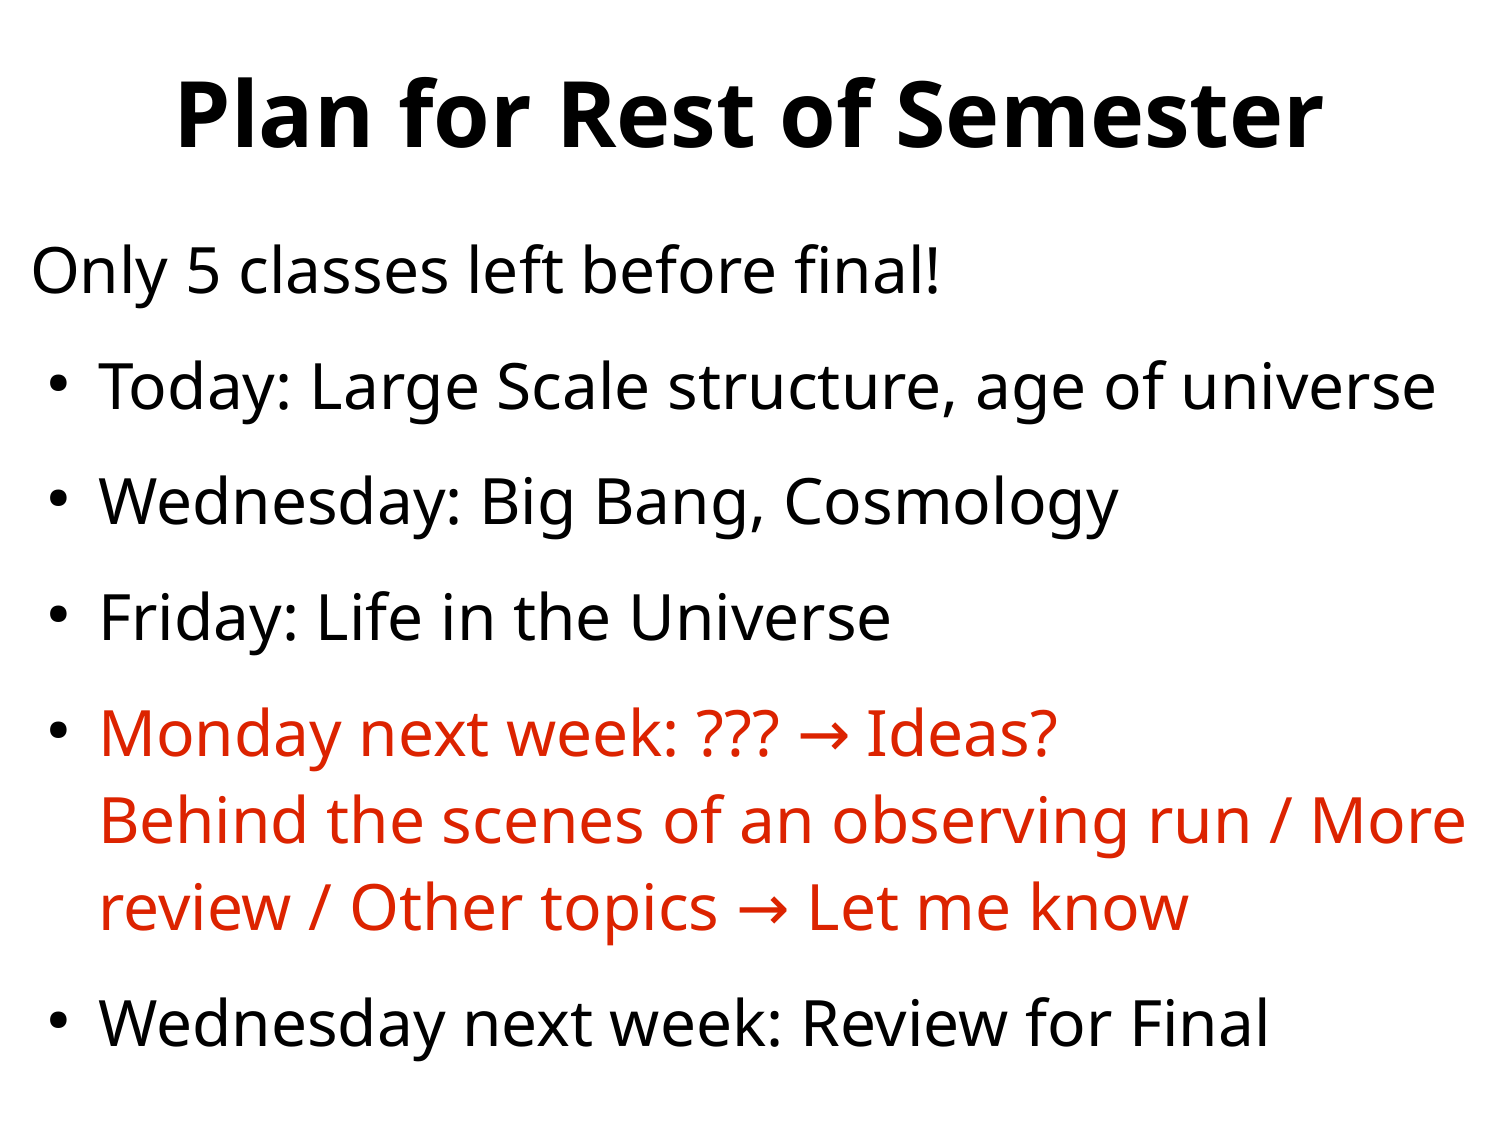

# Plan for Rest of Semester
Only 5 classes left before final!
Today: Large Scale structure, age of universe
Wednesday: Big Bang, Cosmology
Friday: Life in the Universe
Monday next week: ??? → Ideas?
Behind the scenes of an observing run / More review / Other topics → Let me know
Wednesday next week: Review for Final